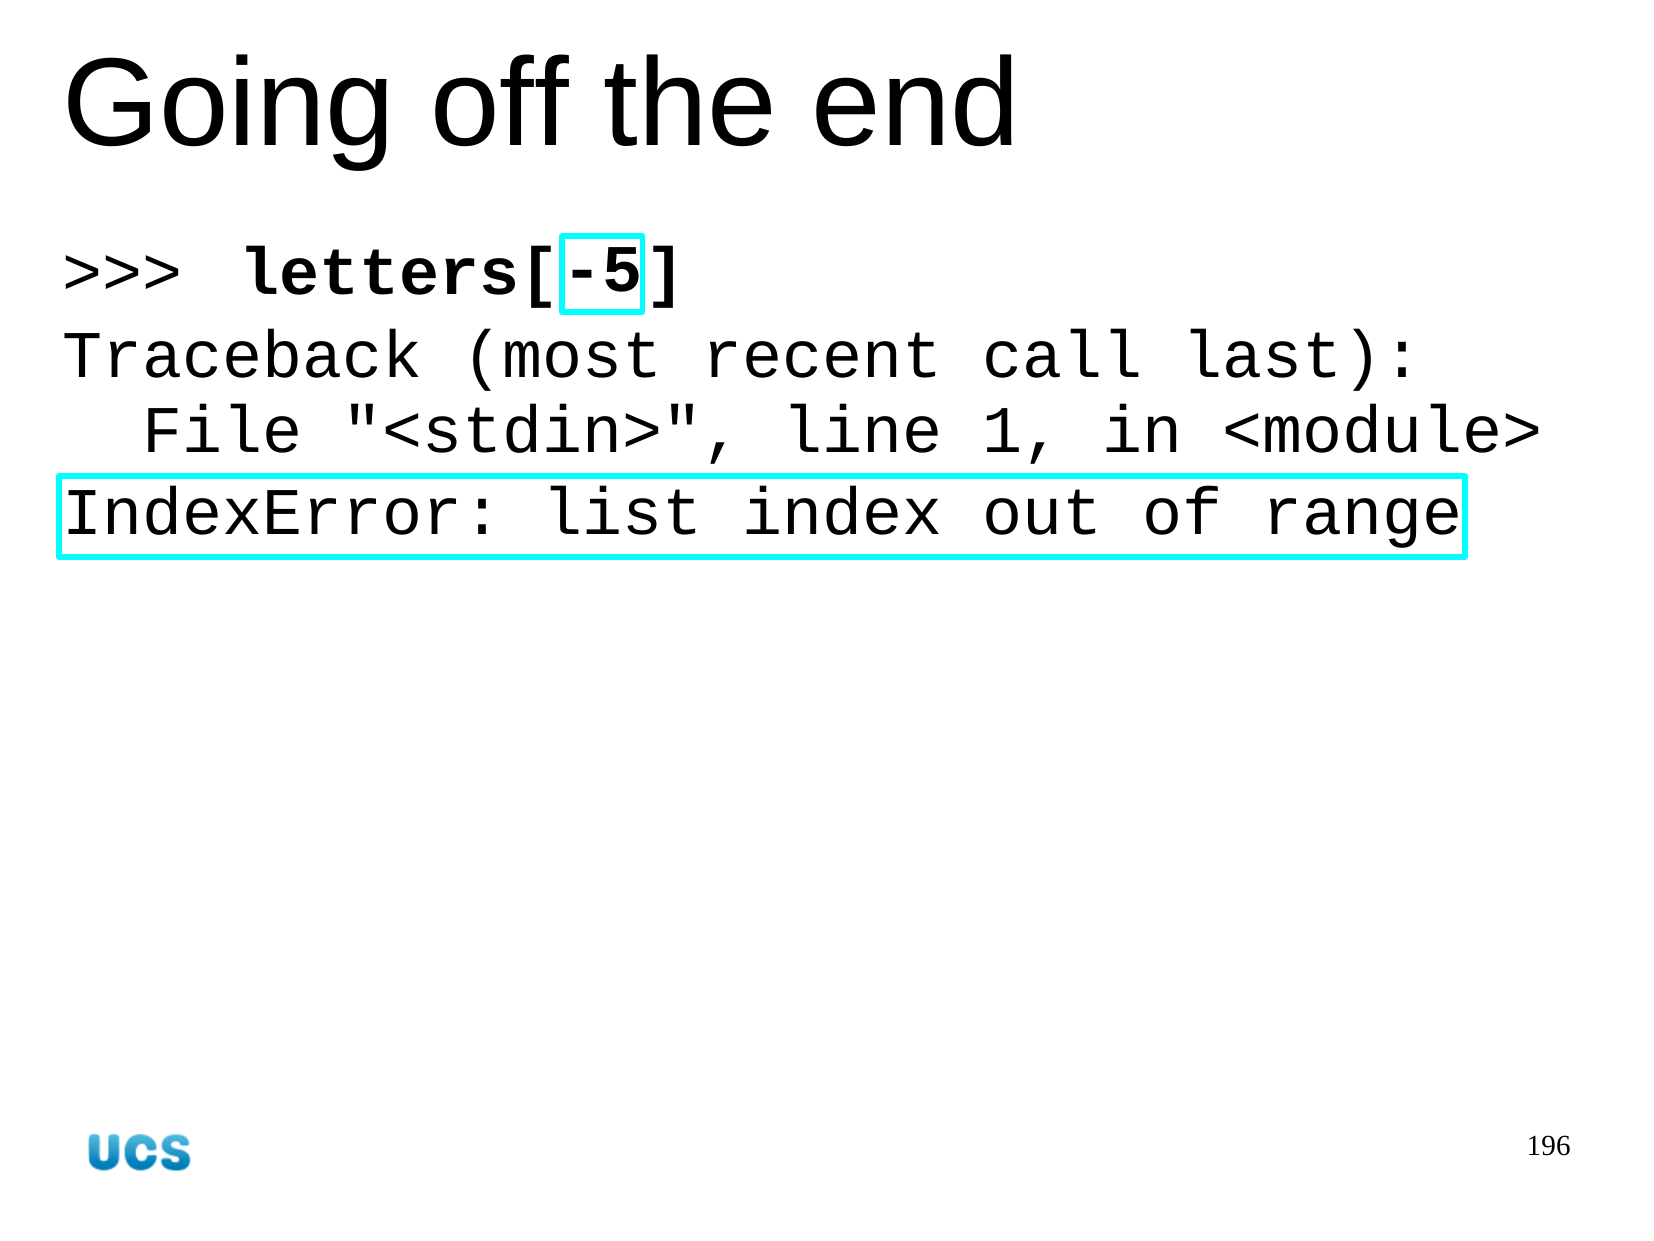

Going off the end
>>>
letters[
-5
]
Traceback (most recent call last):
 File "<stdin>", line 1, in <module>
IndexError: list index out of range
196